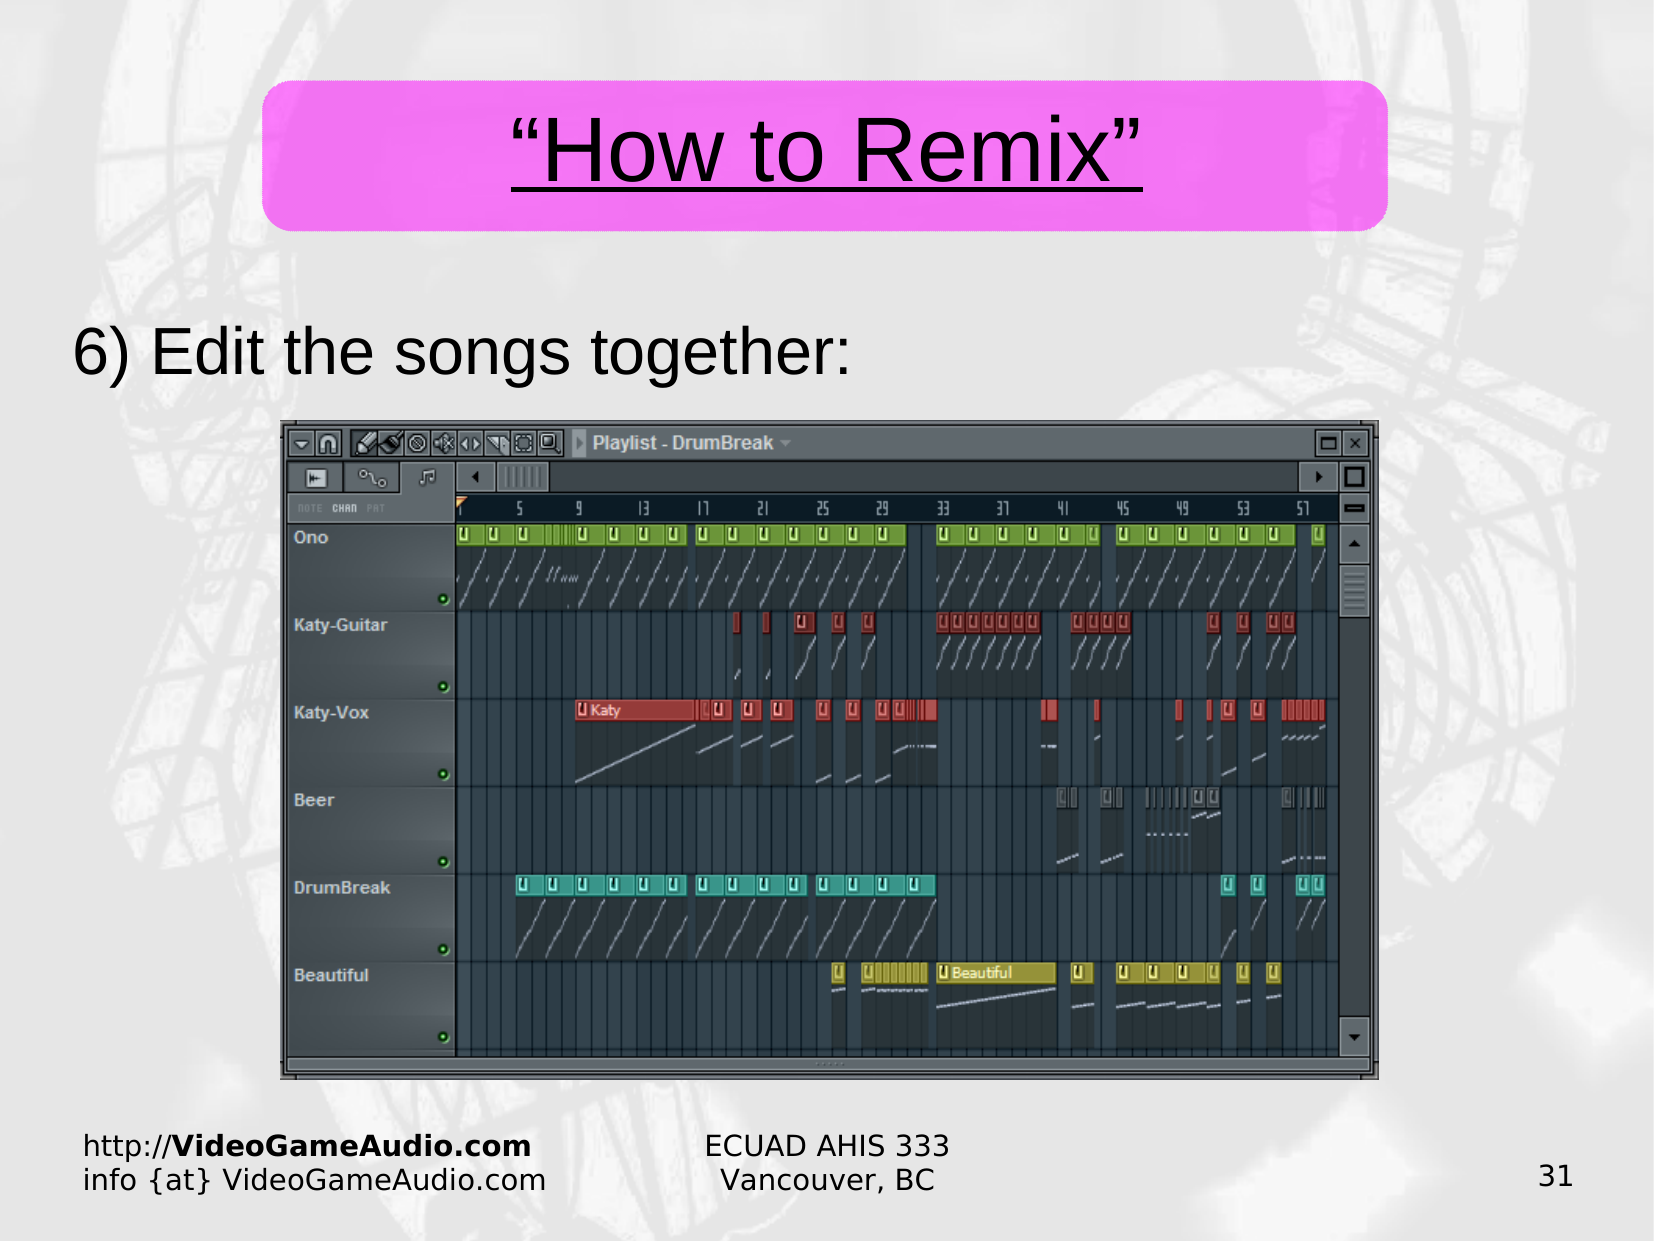

# “How to Remix”
6) Edit the songs together:
31